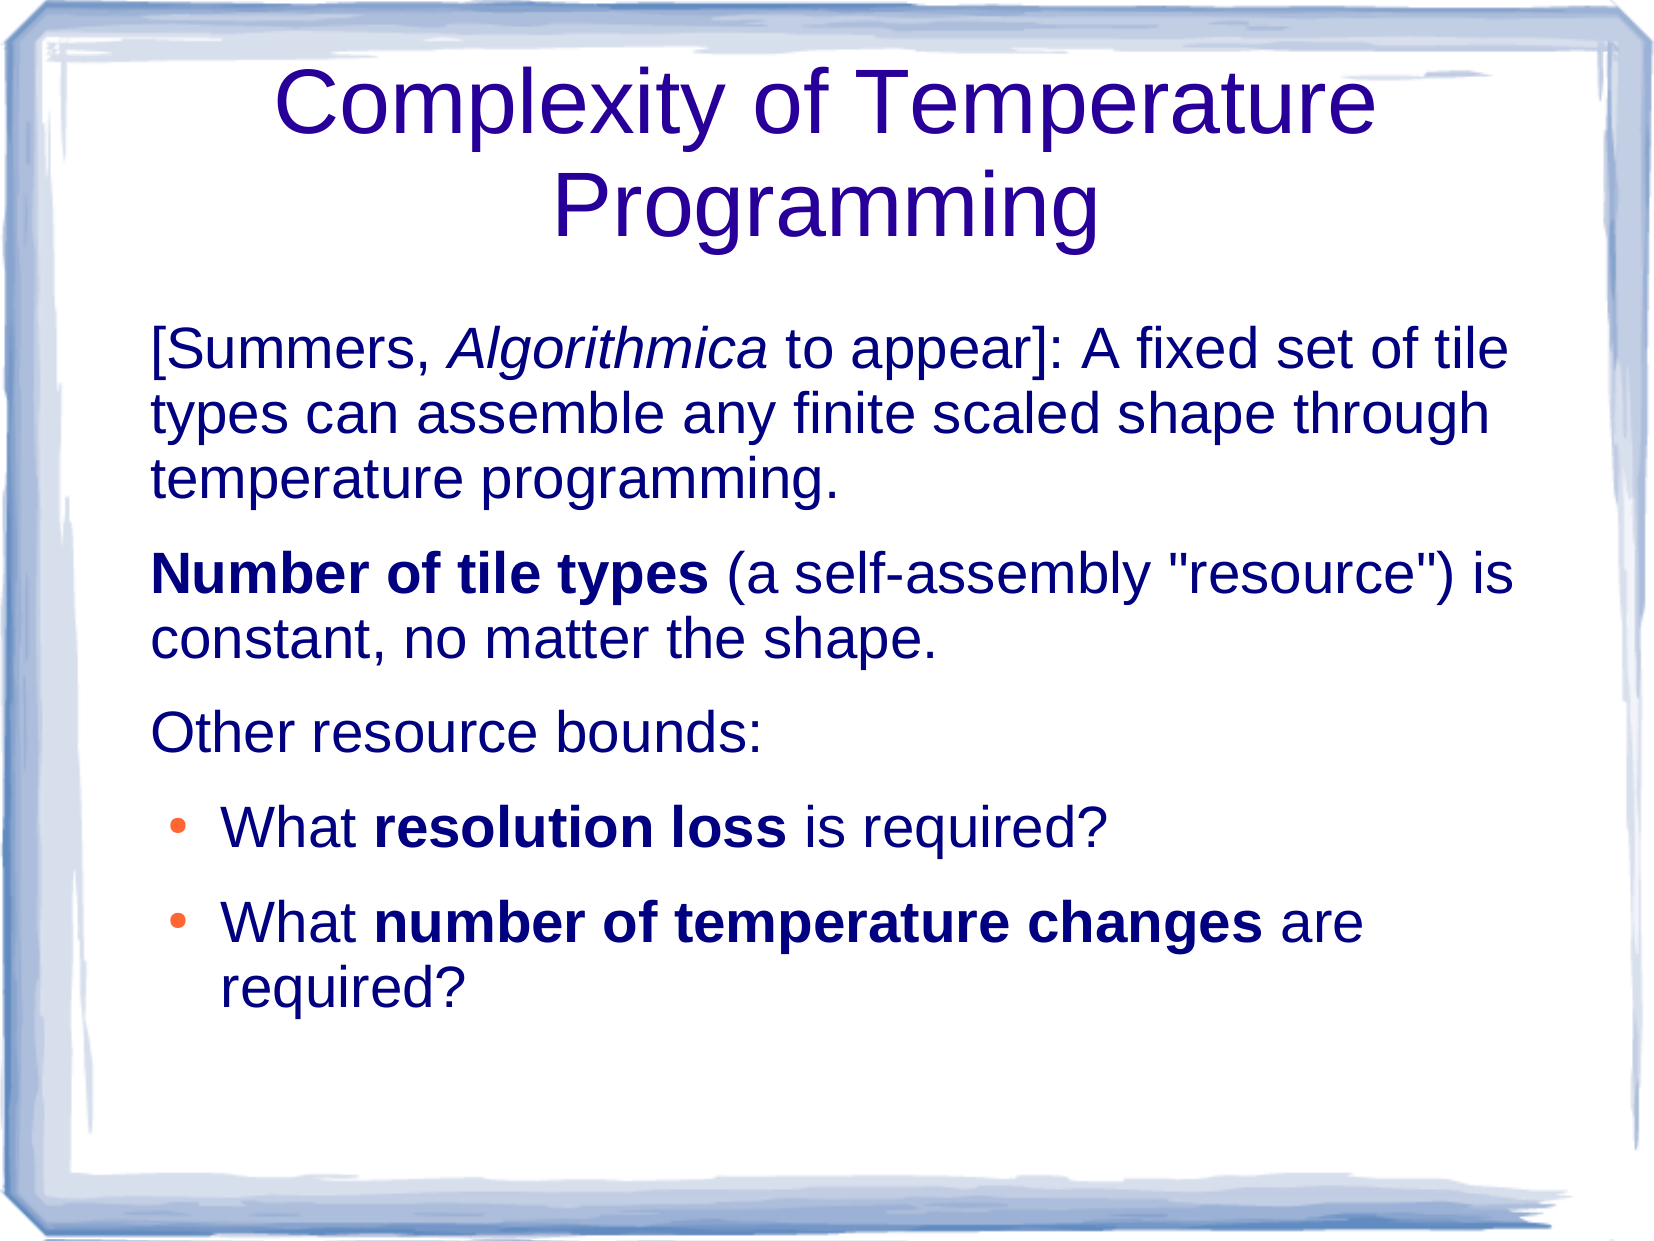

# Complexity of Temperature Programming
[Summers, Algorithmica to appear]: A fixed set of tile types can assemble any finite scaled shape through temperature programming.
Number of tile types (a self-assembly "resource") is constant, no matter the shape.
Other resource bounds:
What resolution loss is required?
What number of temperature changes are required?